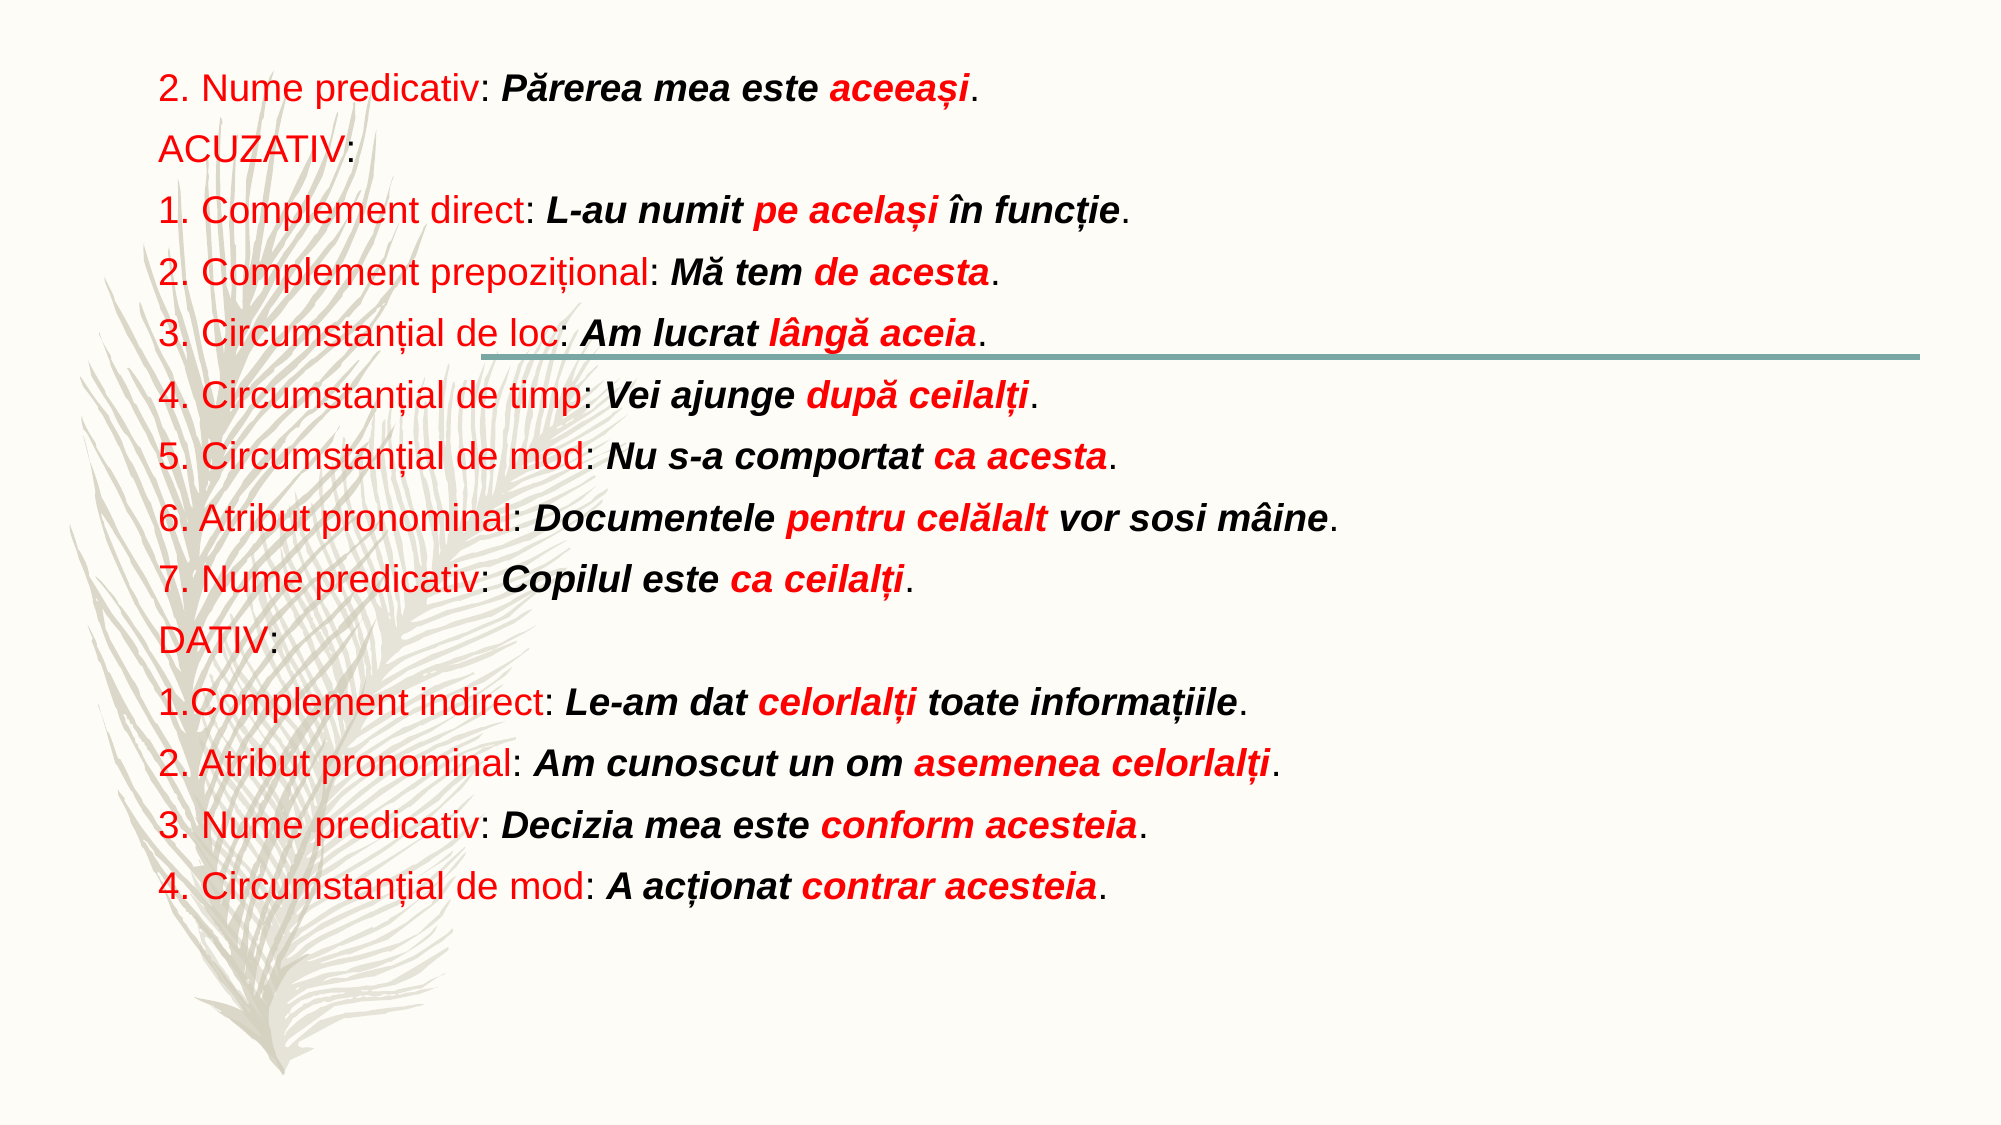

# 2. Nume predicativ: Părerea mea este aceeași.
ACUZATIV:
1. Complement direct: L-au numit pe același în funcție.
2. Complement prepozițional: Mă tem de acesta.
3. Circumstanțial de loc: Am lucrat lângă aceia.
4. Circumstanțial de timp: Vei ajunge după ceilalți.
5. Circumstanțial de mod: Nu s-a comportat ca acesta.
6. Atribut pronominal: Documentele pentru celălalt vor sosi mâine.
7. Nume predicativ: Copilul este ca ceilalți.
DATIV:
1.Complement indirect: Le-am dat celorlalți toate informațiile.
2. Atribut pronominal: Am cunoscut un om asemenea celorlalți.
3. Nume predicativ: Decizia mea este conform acesteia.
4. Circumstanțial de mod: A acționat contrar acesteia.